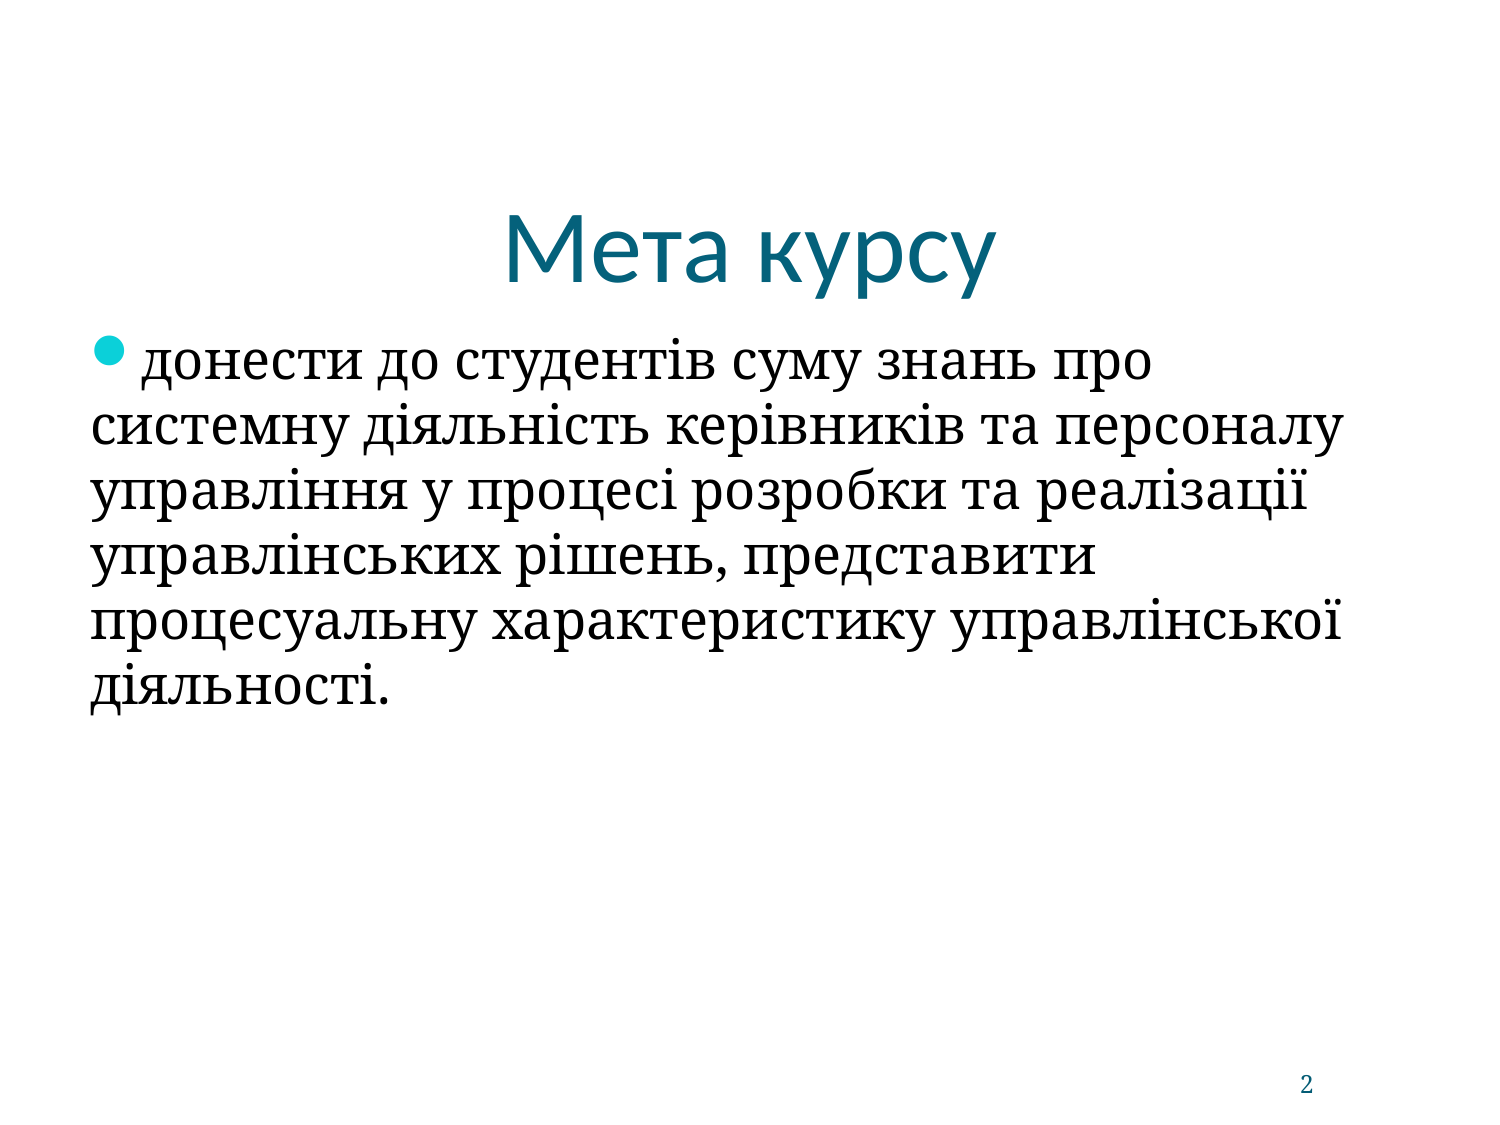

# Мета курсу
донести до студентів суму знань про системну діяльність керівників та персоналу управління у процесі розробки та реалізації управлінських рішень, представити процесуальну характеристику управлінської діяльності.
2